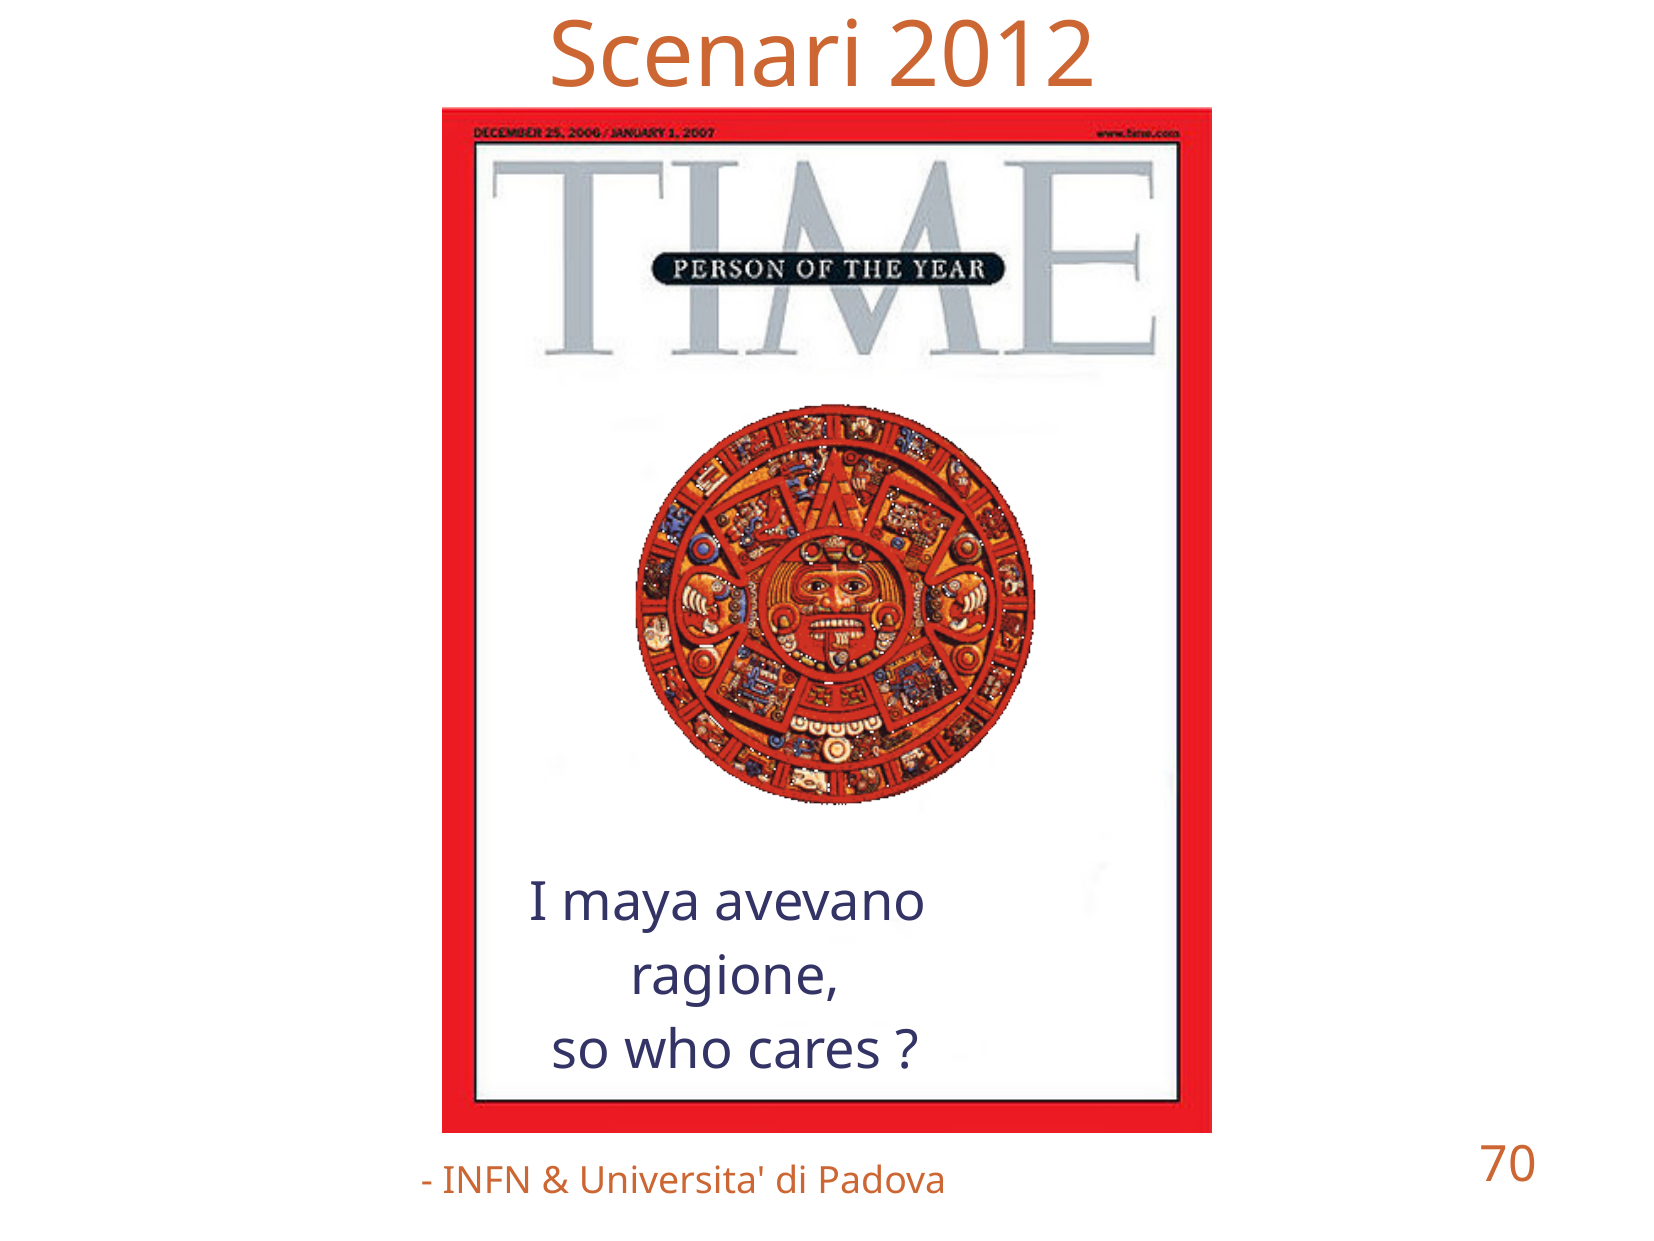

# Scenari 2012
I maya avevano
ragione,
so who cares ?
70